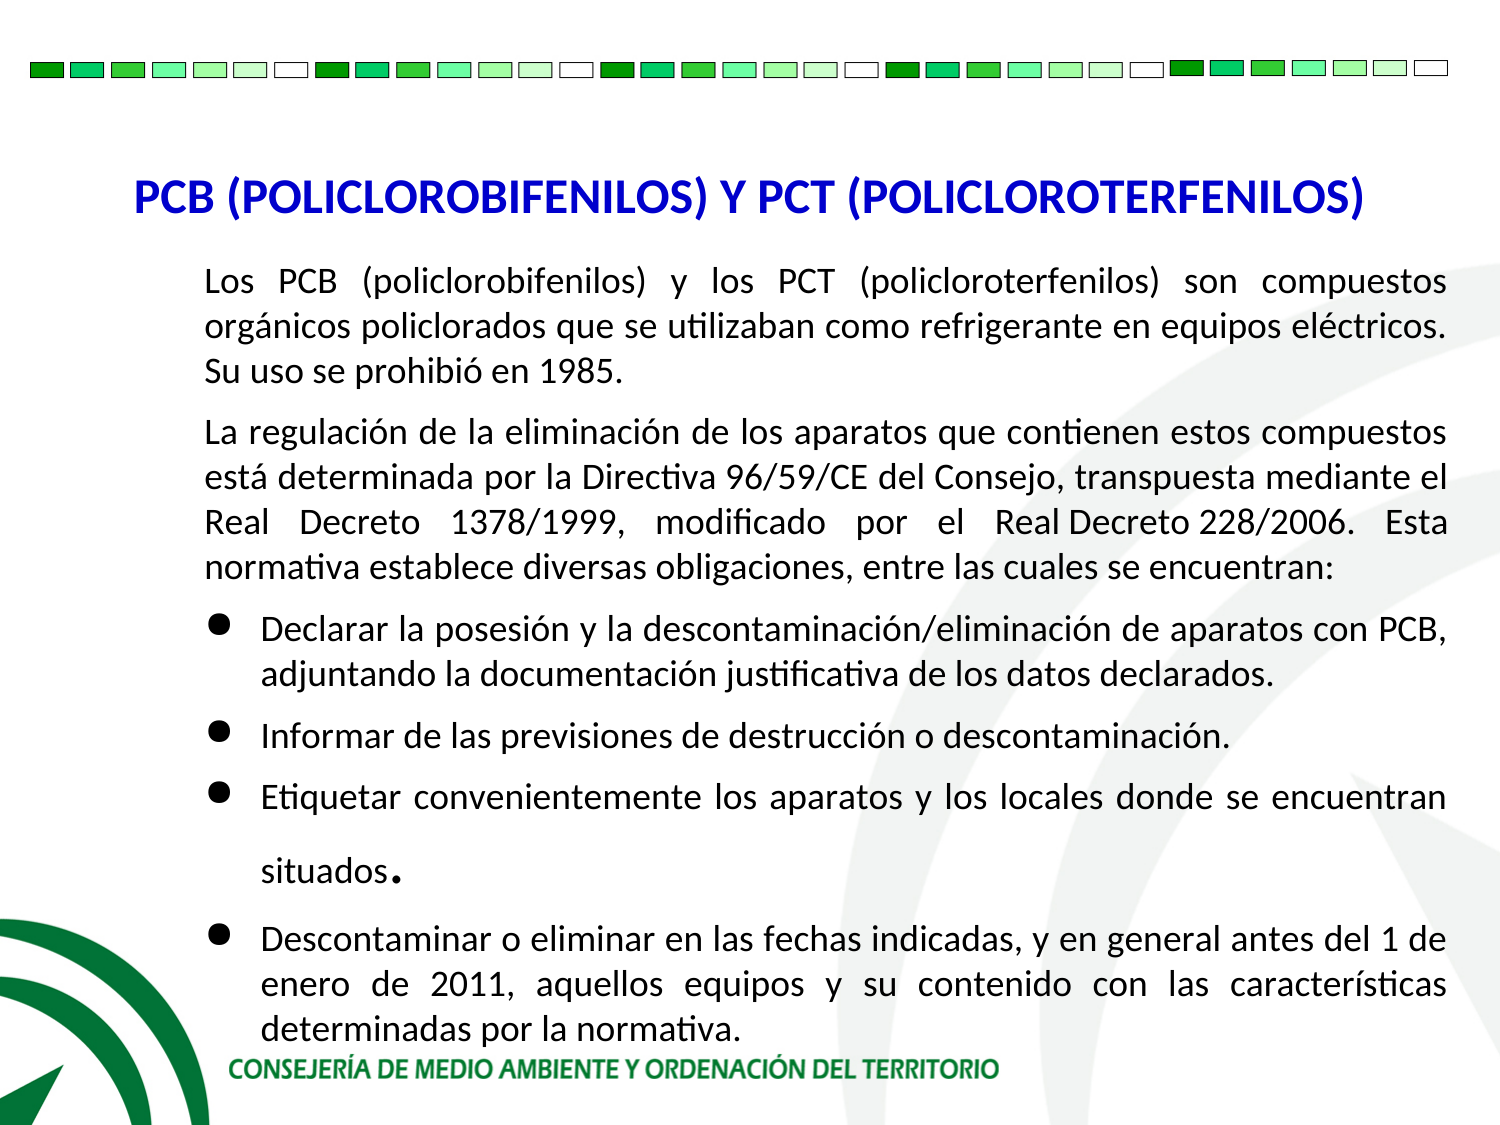

# PCB (POLICLOROBIFENILOS) Y PCT (POLICLOROTERFENILOS)
Los PCB (policlorobifenilos) y los PCT (policloroterfenilos) son compuestos orgánicos policlorados que se utilizaban como refrigerante en equipos eléctricos. Su uso se prohibió en 1985.
La regulación de la eliminación de los aparatos que contienen estos compuestos está determinada por la Directiva 96/59/CE del Consejo, transpuesta mediante el Real Decreto 1378/1999, modificado por el Real Decreto 228/2006. Esta normativa establece diversas obligaciones, entre las cuales se encuentran:
Declarar la posesión y la descontaminación/eliminación de aparatos con PCB, adjuntando la documentación justificativa de los datos declarados.
Informar de las previsiones de destrucción o descontaminación.
Etiquetar convenientemente los aparatos y los locales donde se encuentran situados.
Descontaminar o eliminar en las fechas indicadas, y en general antes del 1 de enero de 2011, aquellos equipos y su contenido con las características determinadas por la normativa.